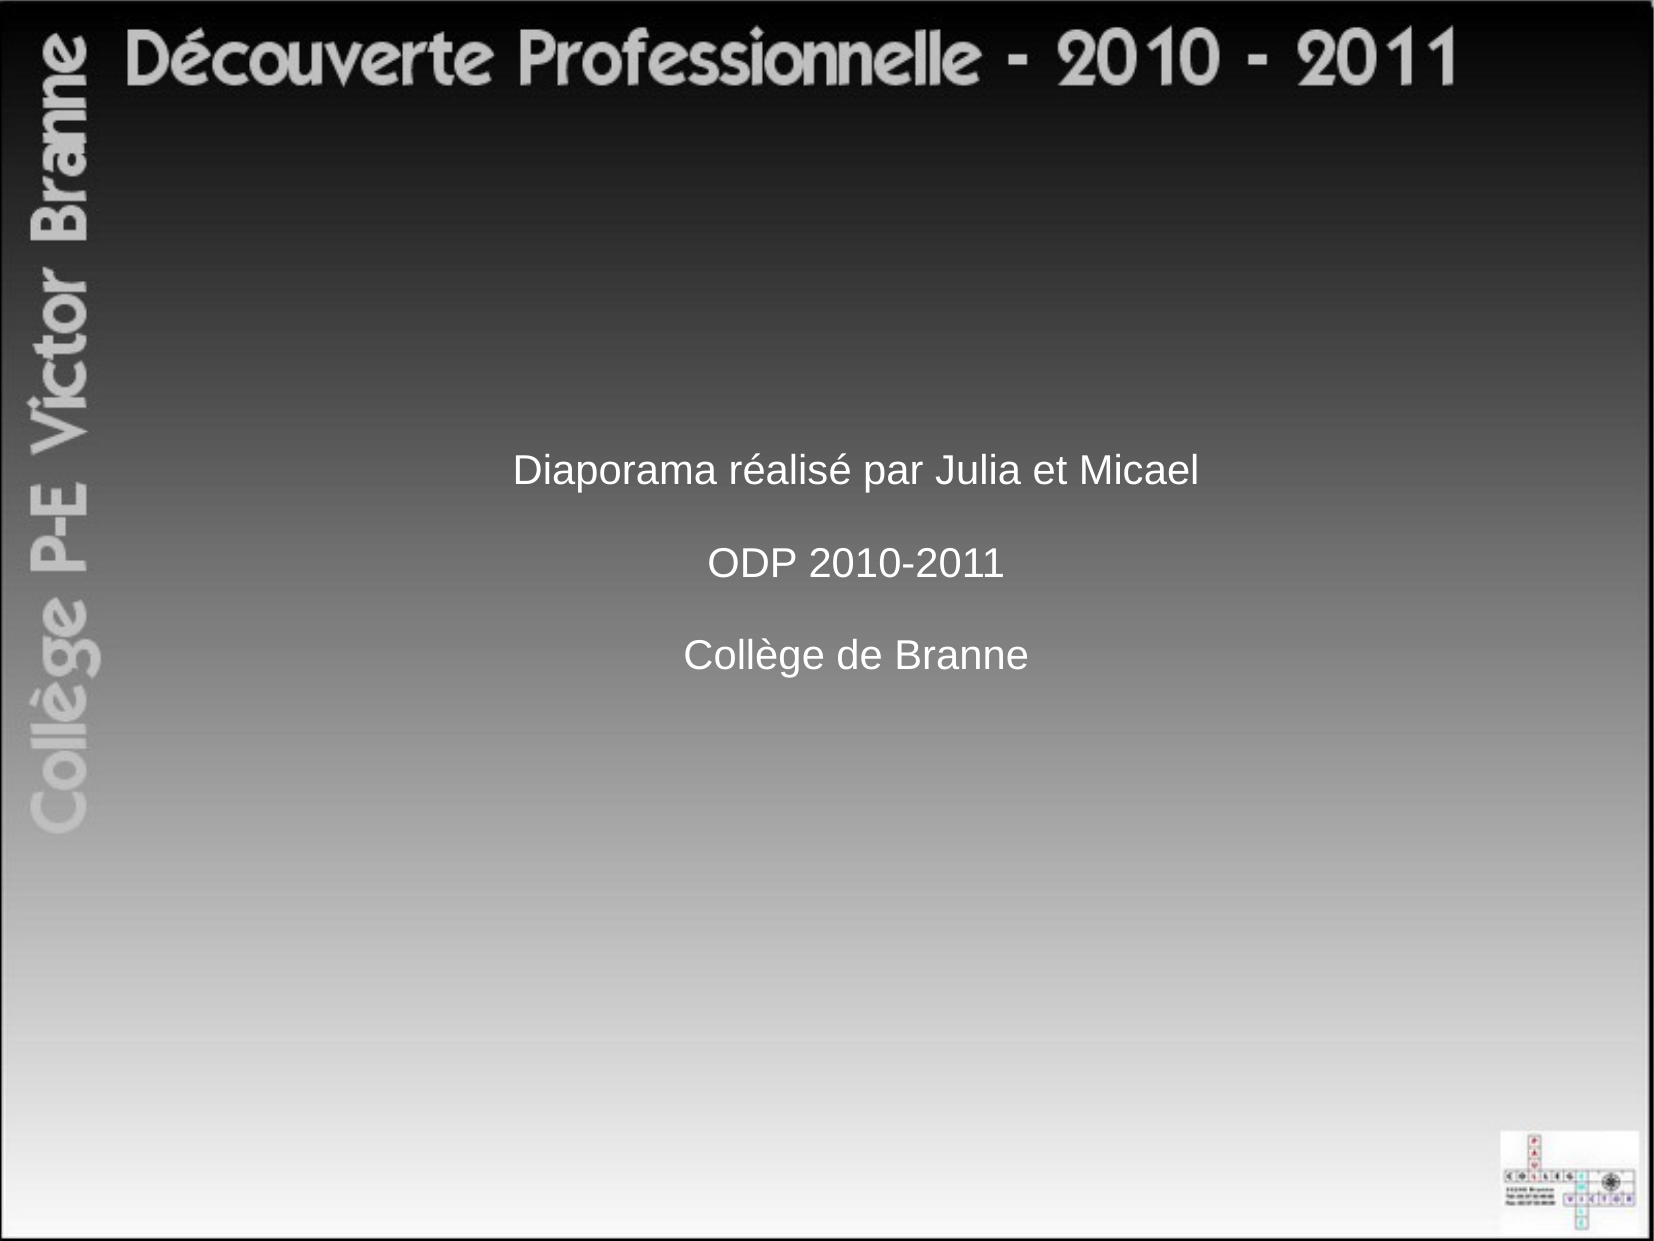

Diaporama réalisé par Julia et Micael
ODP 2010-2011
Collège de Branne